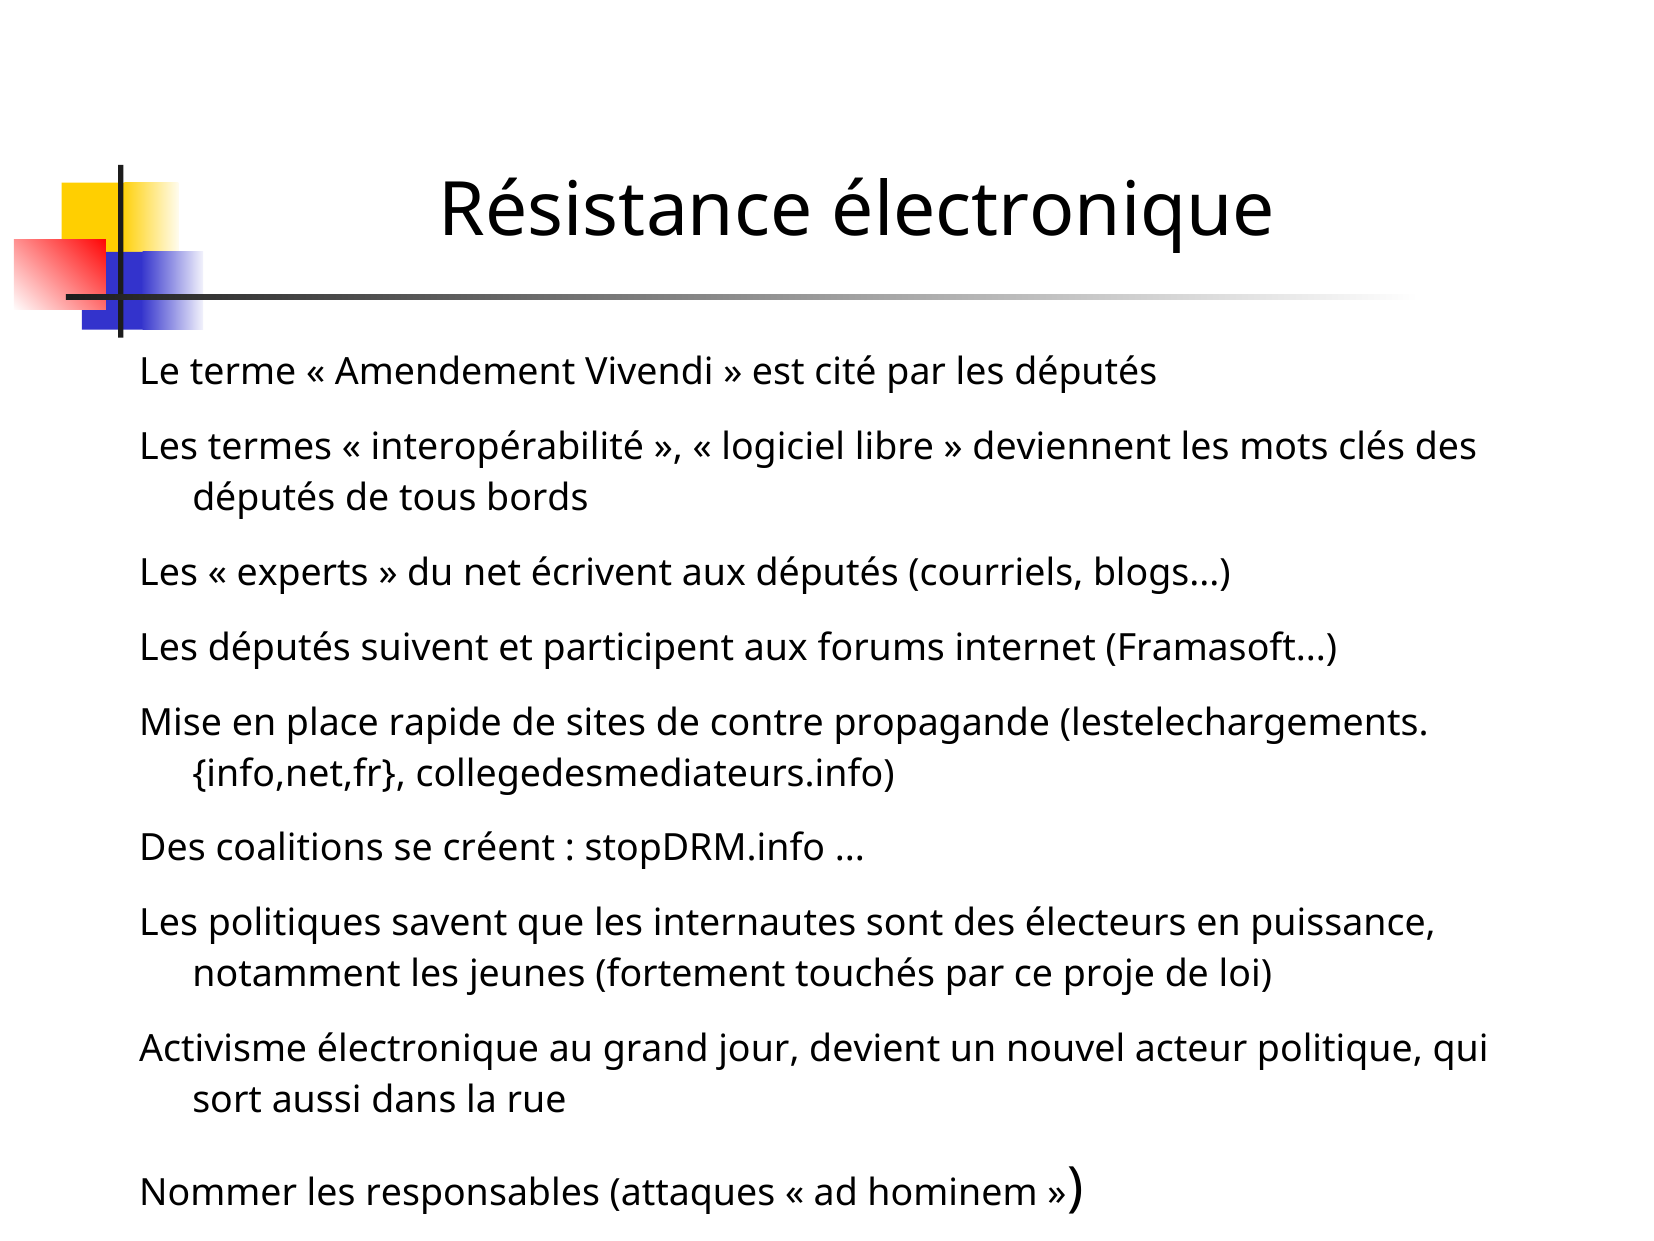

# Résistance électronique
Le terme « Amendement Vivendi » est cité par les députés
Les termes « interopérabilité », « logiciel libre » deviennent les mots clés des députés de tous bords
Les « experts » du net écrivent aux députés (courriels, blogs...)
Les députés suivent et participent aux forums internet (Framasoft...)
Mise en place rapide de sites de contre propagande (lestelechargements.{info,net,fr}, collegedesmediateurs.info)
Des coalitions se créent : stopDRM.info ...
Les politiques savent que les internautes sont des électeurs en puissance, notamment les jeunes (fortement touchés par ce proje de loi)
Activisme électronique au grand jour, devient un nouvel acteur politique, qui sort aussi dans la rue
Nommer les responsables (attaques « ad hominem »)